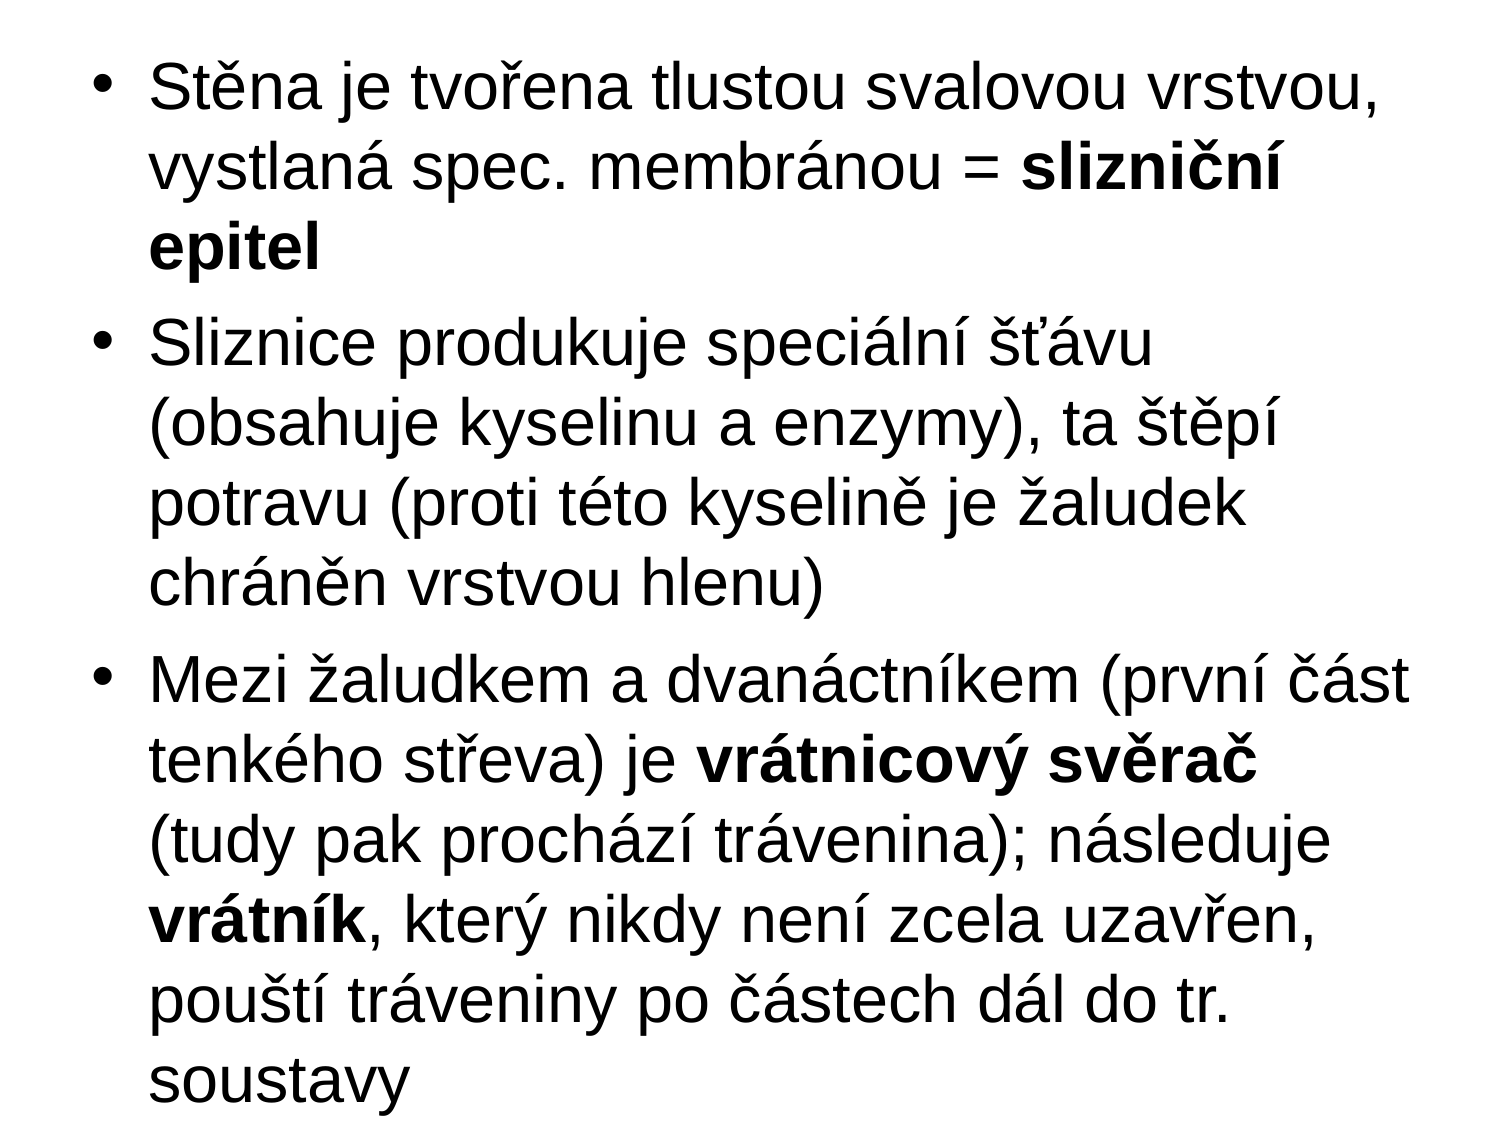

# Stěna je tvořena tlustou svalovou vrstvou, vystlaná spec. membránou = slizniční epitel
Sliznice produkuje speciální šťávu (obsahuje kyselinu a enzymy), ta štěpí potravu (proti této kyselině je žaludek chráněn vrstvou hlenu)
Mezi žaludkem a dvanáctníkem (první část tenkého střeva) je vrátnicový svěrač (tudy pak prochází trávenina); následuje vrátník, který nikdy není zcela uzavřen, pouští tráveniny po částech dál do tr. soustavy